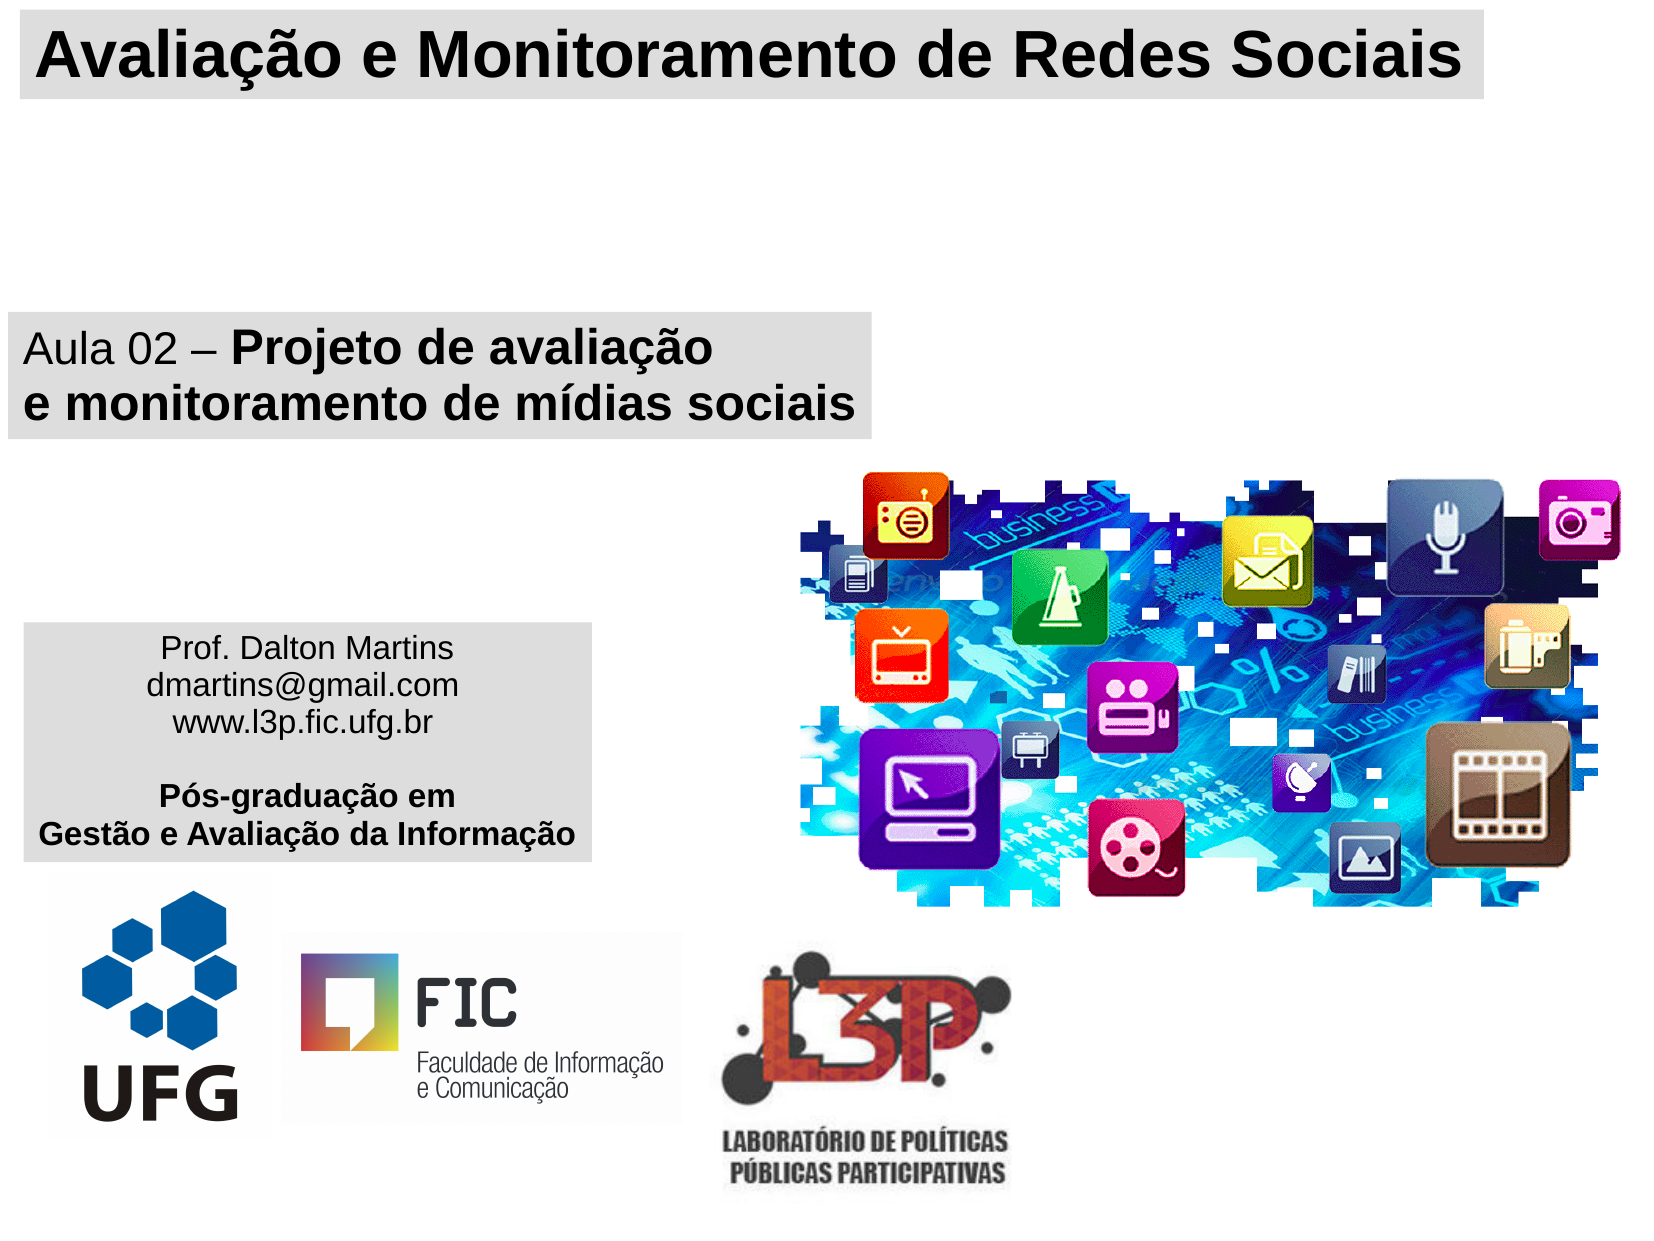

Avaliação e Monitoramento de Redes Sociais
Aula 02 – Projeto de avaliação
e monitoramento de mídias sociais
Prof. Dalton Martins
dmartins@gmail.com
www.l3p.fic.ufg.br
Pós-graduação em
Gestão e Avaliação da Informação